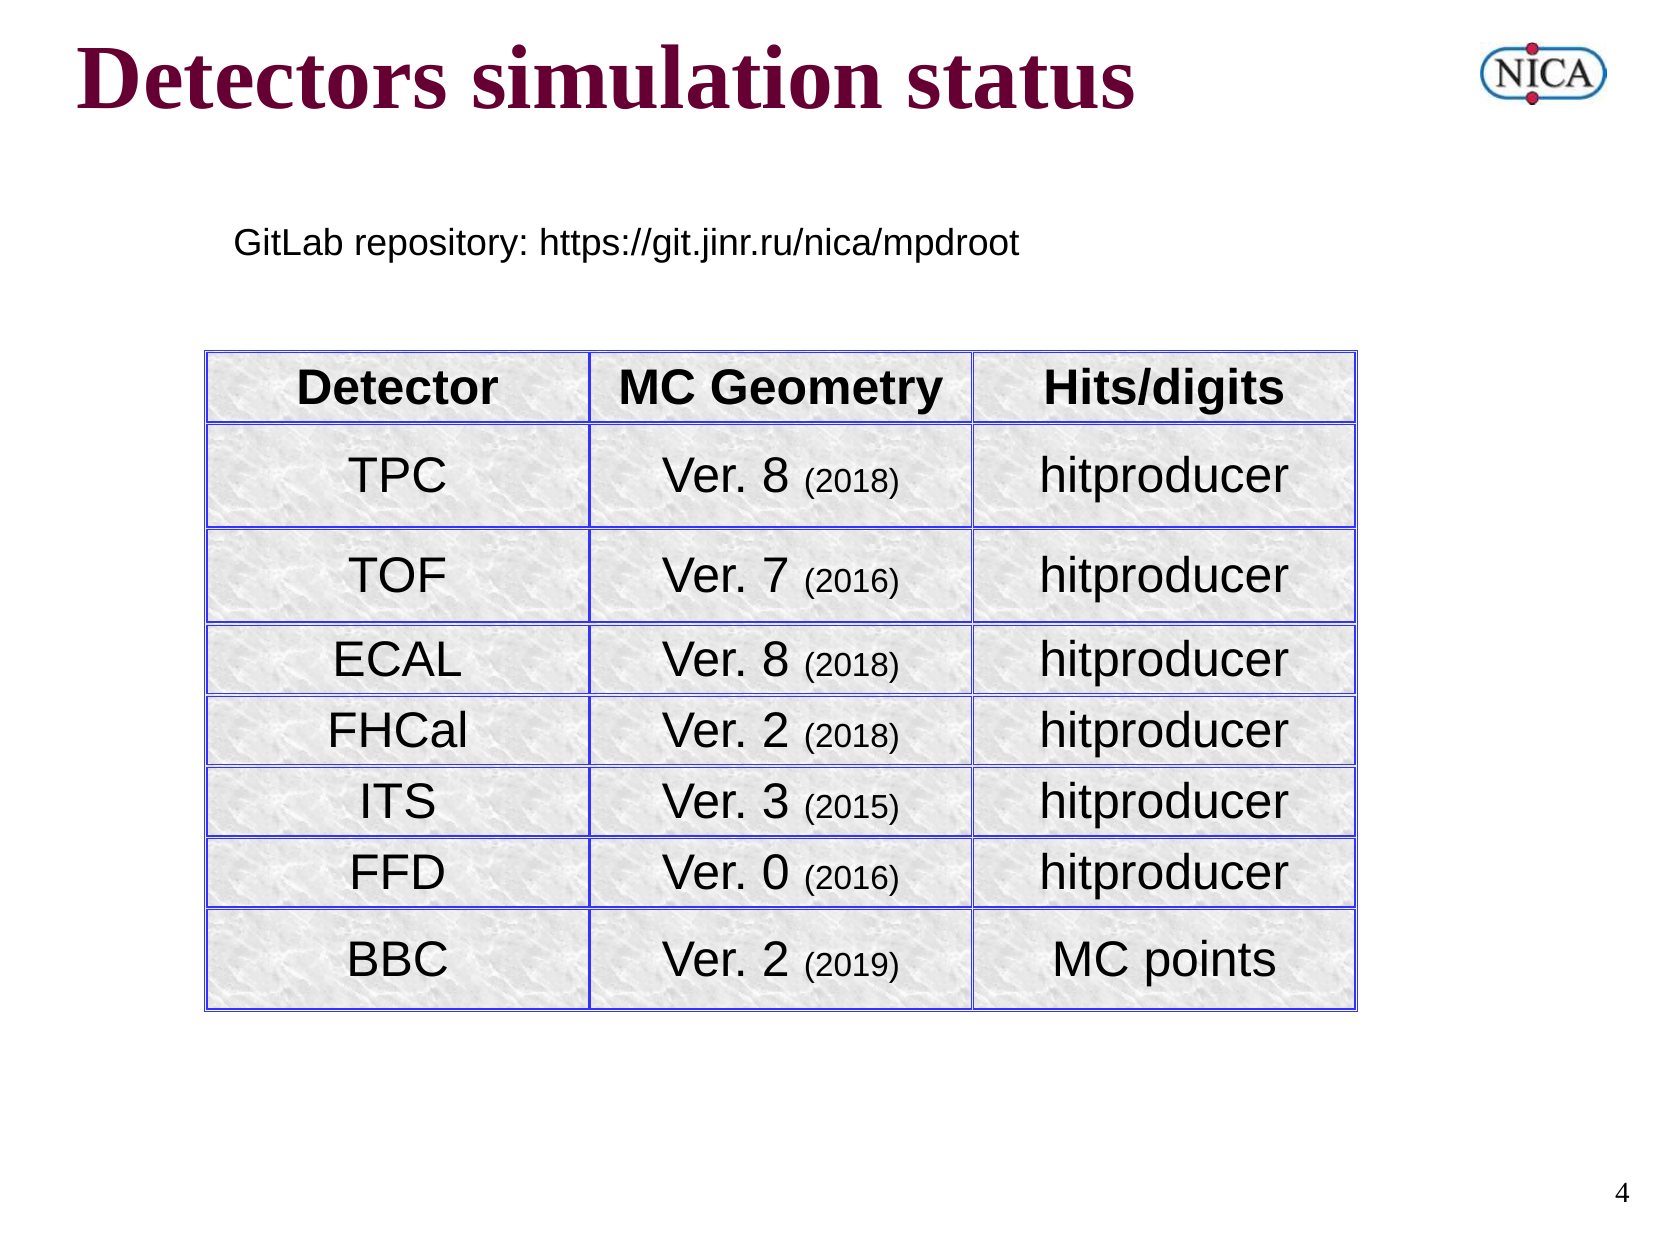

# Detectors simulation status
 GitLab repository: https://git.jinr.ru/nica/mpdroot
| Detector | MC Geometry | Hits/digits |
| --- | --- | --- |
| TPC | Ver. 8 (2018) | hitproducer |
| TOF | Ver. 7 (2016) | hitproducer |
| ECAL | Ver. 8 (2018) | hitproducer |
| FHCal | Ver. 2 (2018) | hitproducer |
| ITS | Ver. 3 (2015) | hitproducer |
| FFD | Ver. 0 (2016) | hitproducer |
| BBC | Ver. 2 (2019) | MC points |
4